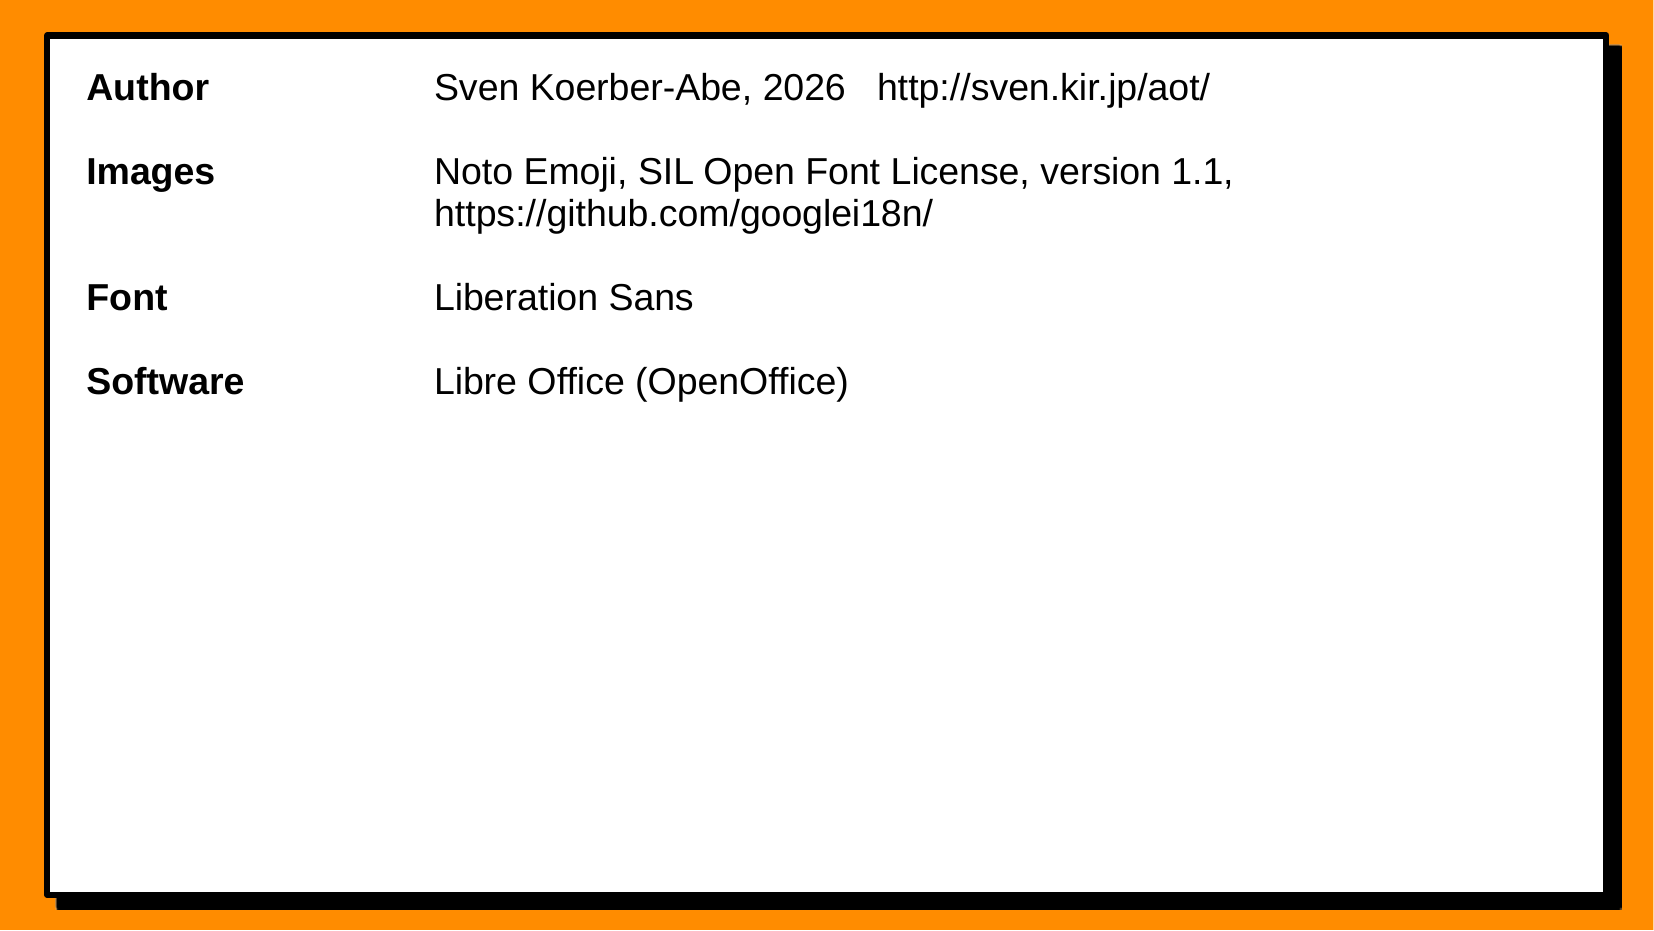

Author				Sven Koerber-Abe, 2026	http://sven.kir.jp/aot/
 Images			Noto Emoji, SIL Open Font License, version 1.1,
					https://github.com/googlei18n/
 Font				Liberation Sans
 Software			Libre Office (OpenOffice)